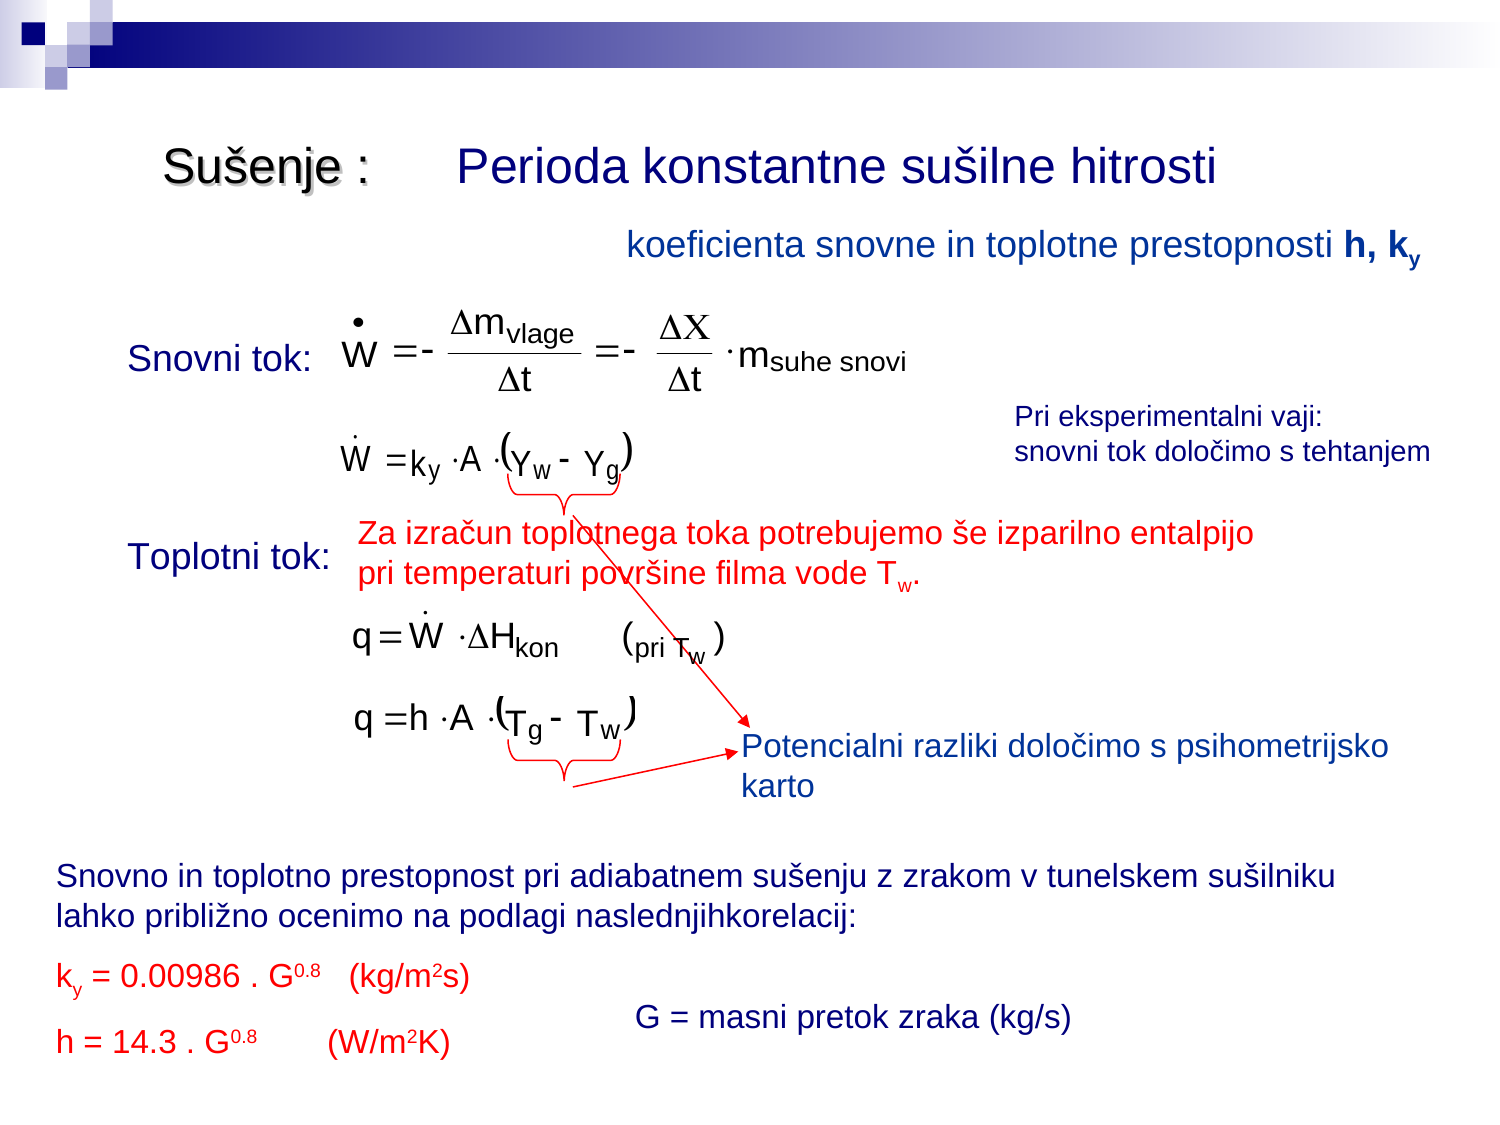

Sušenje : Perioda konstantne sušilne hitrosti
koeficienta snovne in toplotne prestopnosti h, ky
Snovni tok:
Toplotni tok:
Pri eksperimentalni vaji:
snovni tok določimo s tehtanjem
Za izračun toplotnega toka potrebujemo še izparilno entalpijo pri temperaturi površine filma vode Tw.
Potencialni razliki določimo s psihometrijsko karto
Snovno in toplotno prestopnost pri adiabatnem sušenju z zrakom v tunelskem sušilniku lahko približno ocenimo na podlagi naslednjihkorelacij:
ky = 0.00986 . G0.8 (kg/m2s)
h = 14.3 . G0.8 (W/m2K)
G = masni pretok zraka (kg/s)